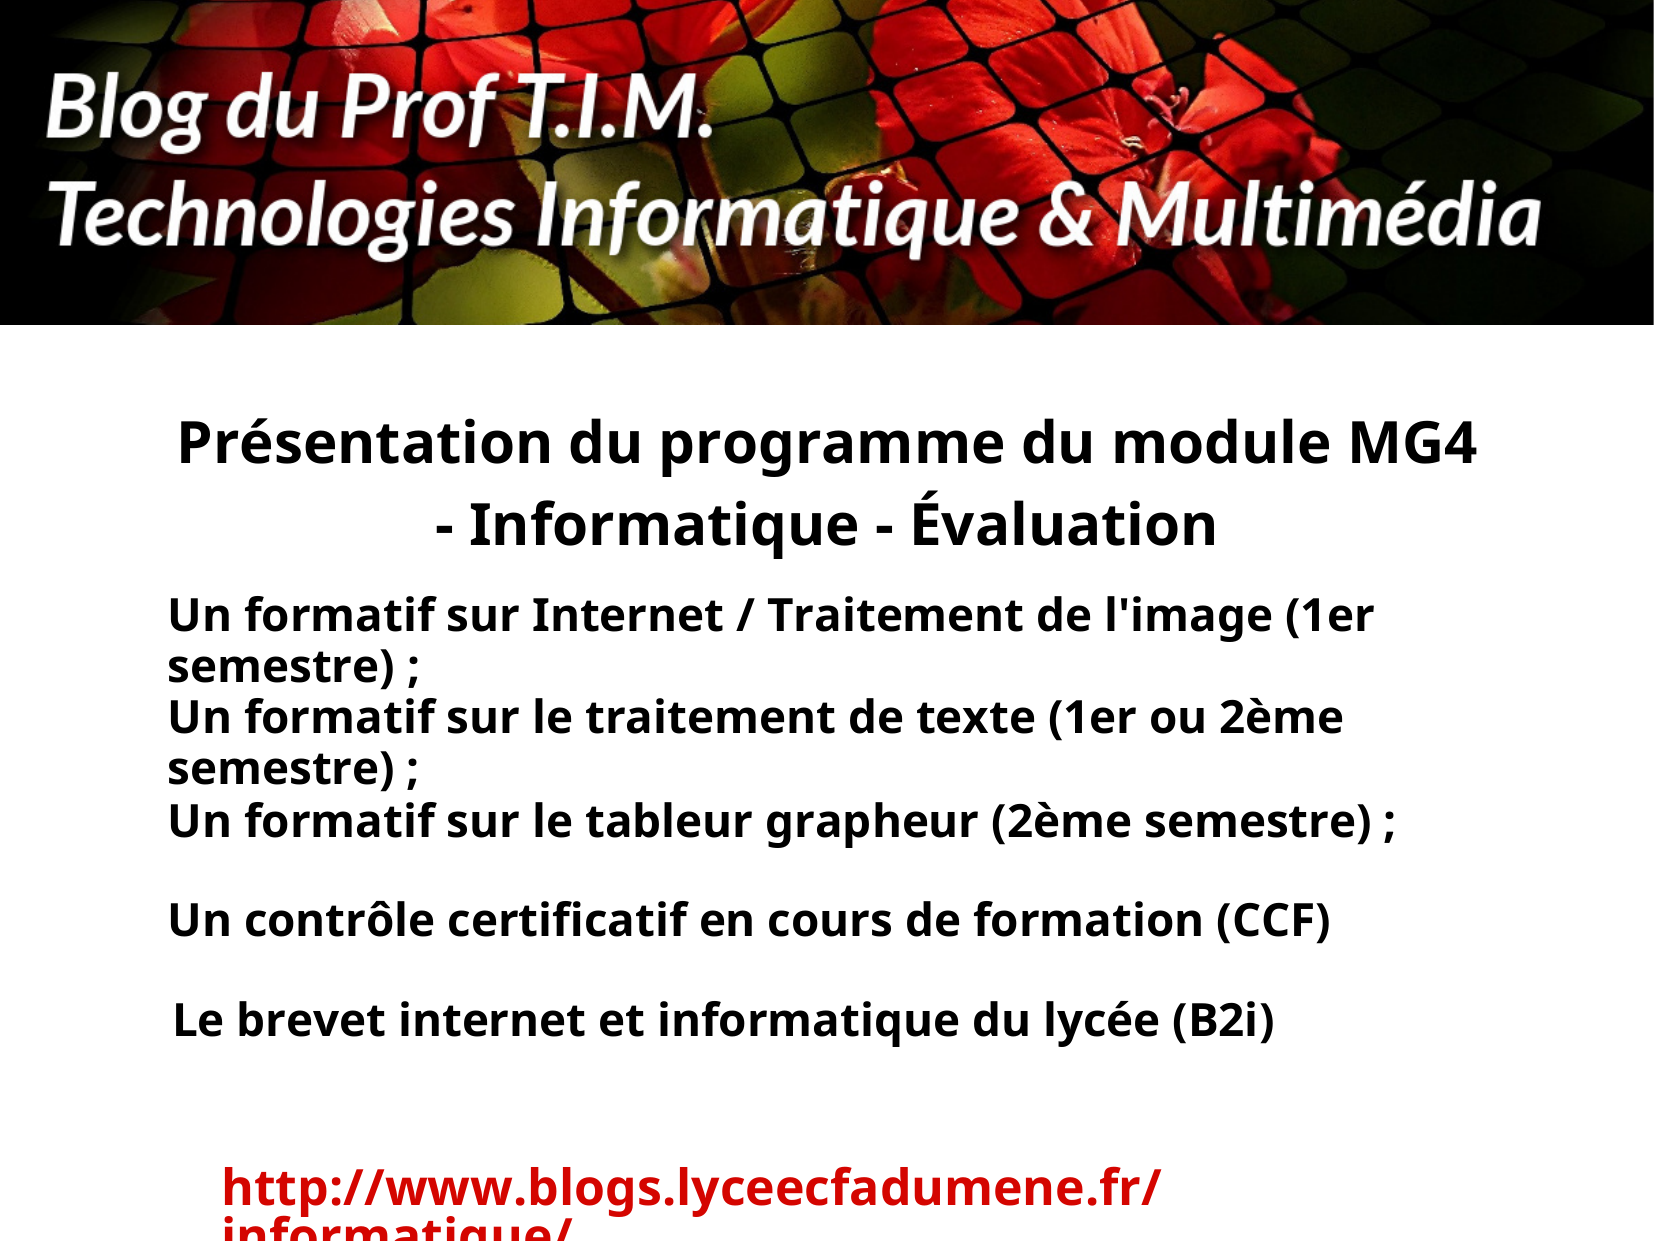

Présentation du programme du module MG4
- Informatique - Évaluation
Un formatif sur Internet / Traitement de l'image (1er semestre) ;
Un formatif sur le traitement de texte (1er ou 2ème semestre) ;
Un formatif sur le tableur grapheur (2ème semestre) ;
Un contrôle certificatif en cours de formation (CCF)
Le brevet internet et informatique du lycée (B2i)